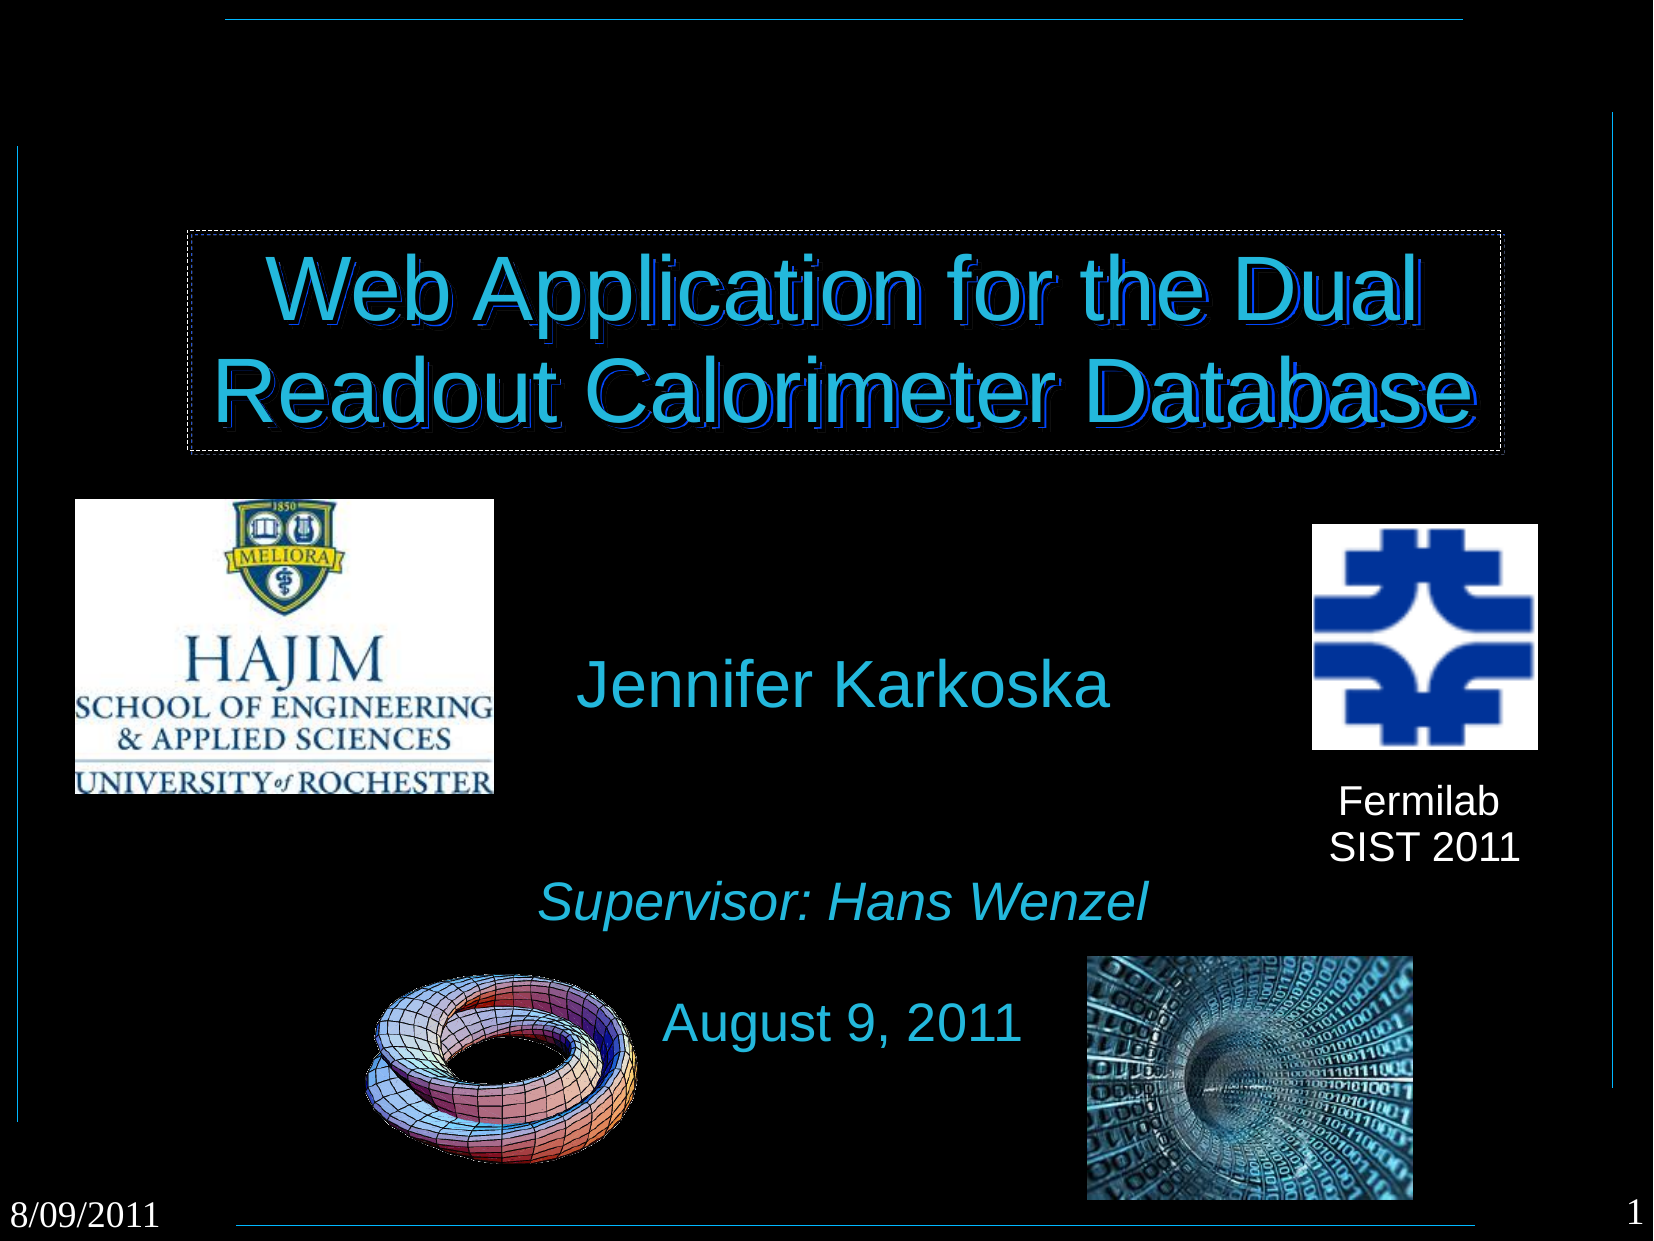

Web Application for the Dual Readout Calorimeter Database
Jennifer Karkoska
Supervisor: Hans Wenzel
August 9, 2011
Fermilab SIST 2011
1
8/09/2011